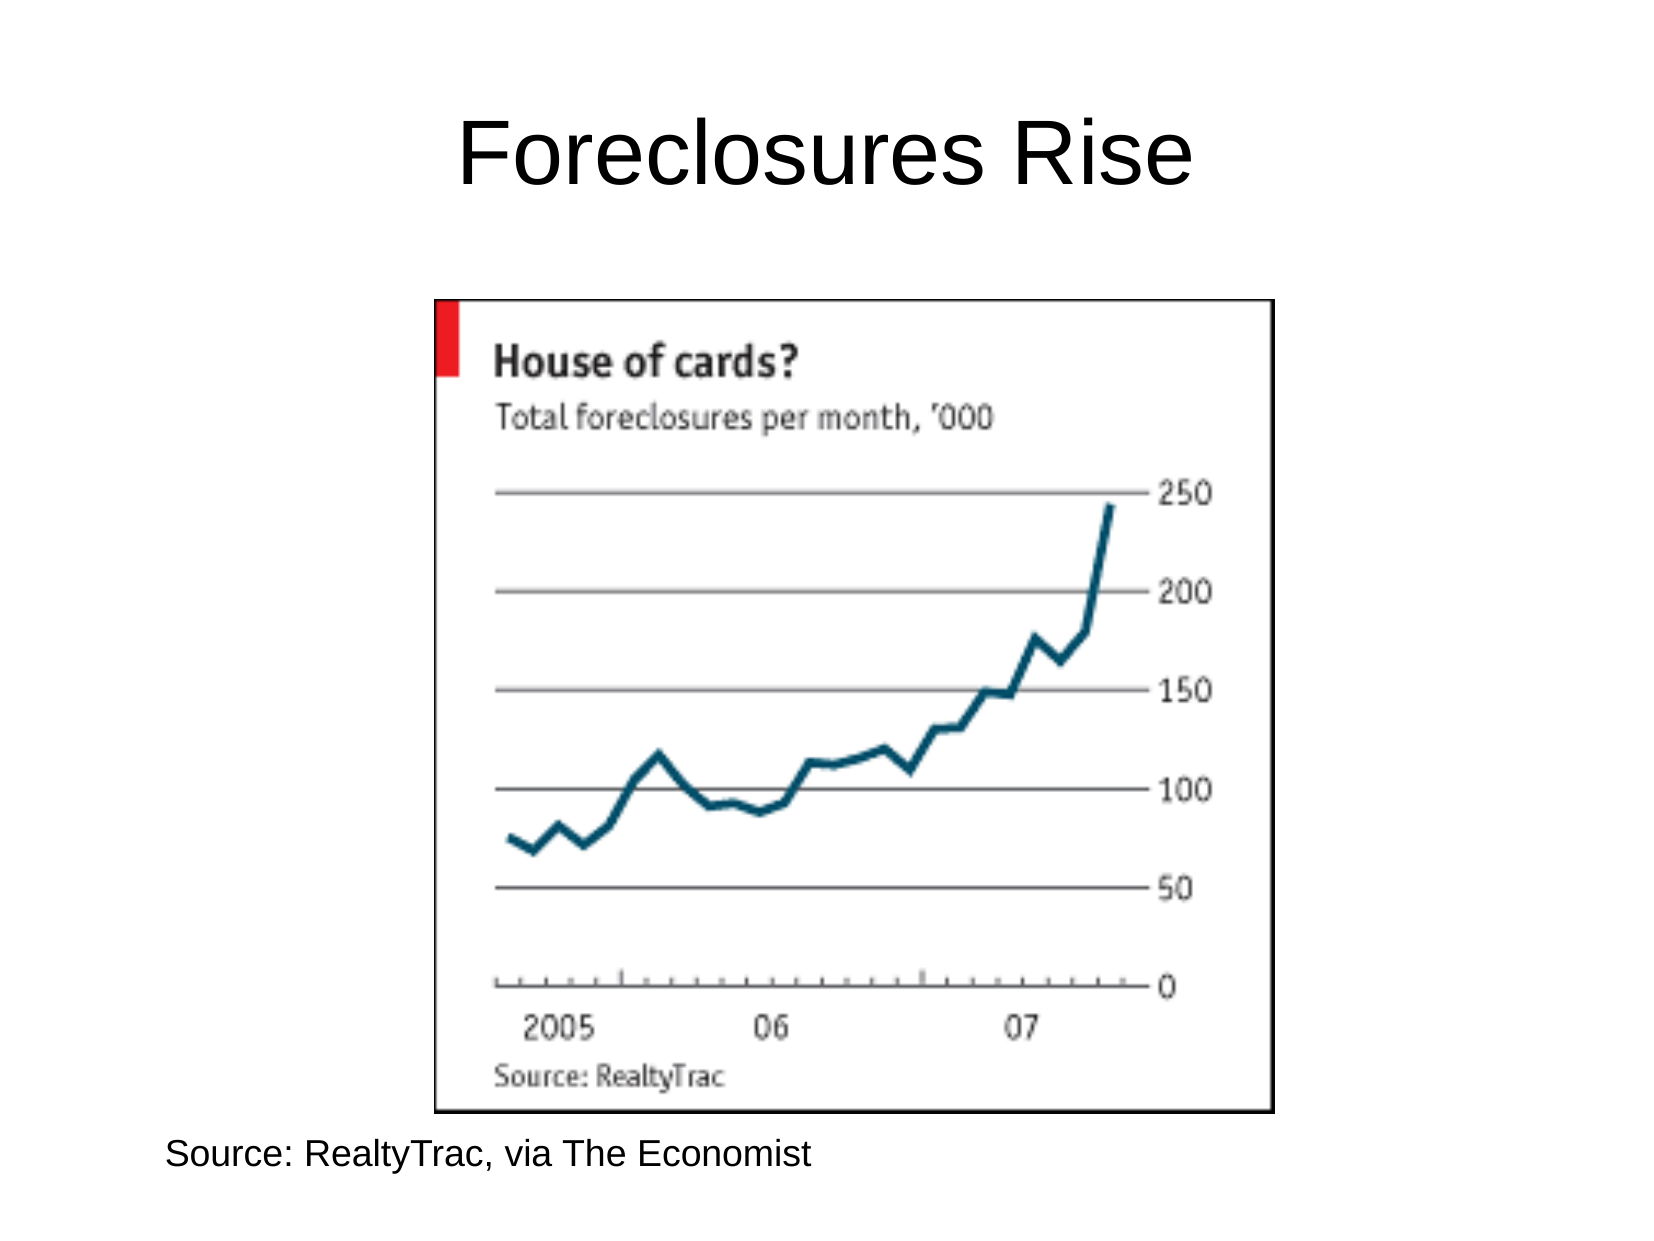

# Foreclosures Rise
Source: RealtyTrac, via The Economist